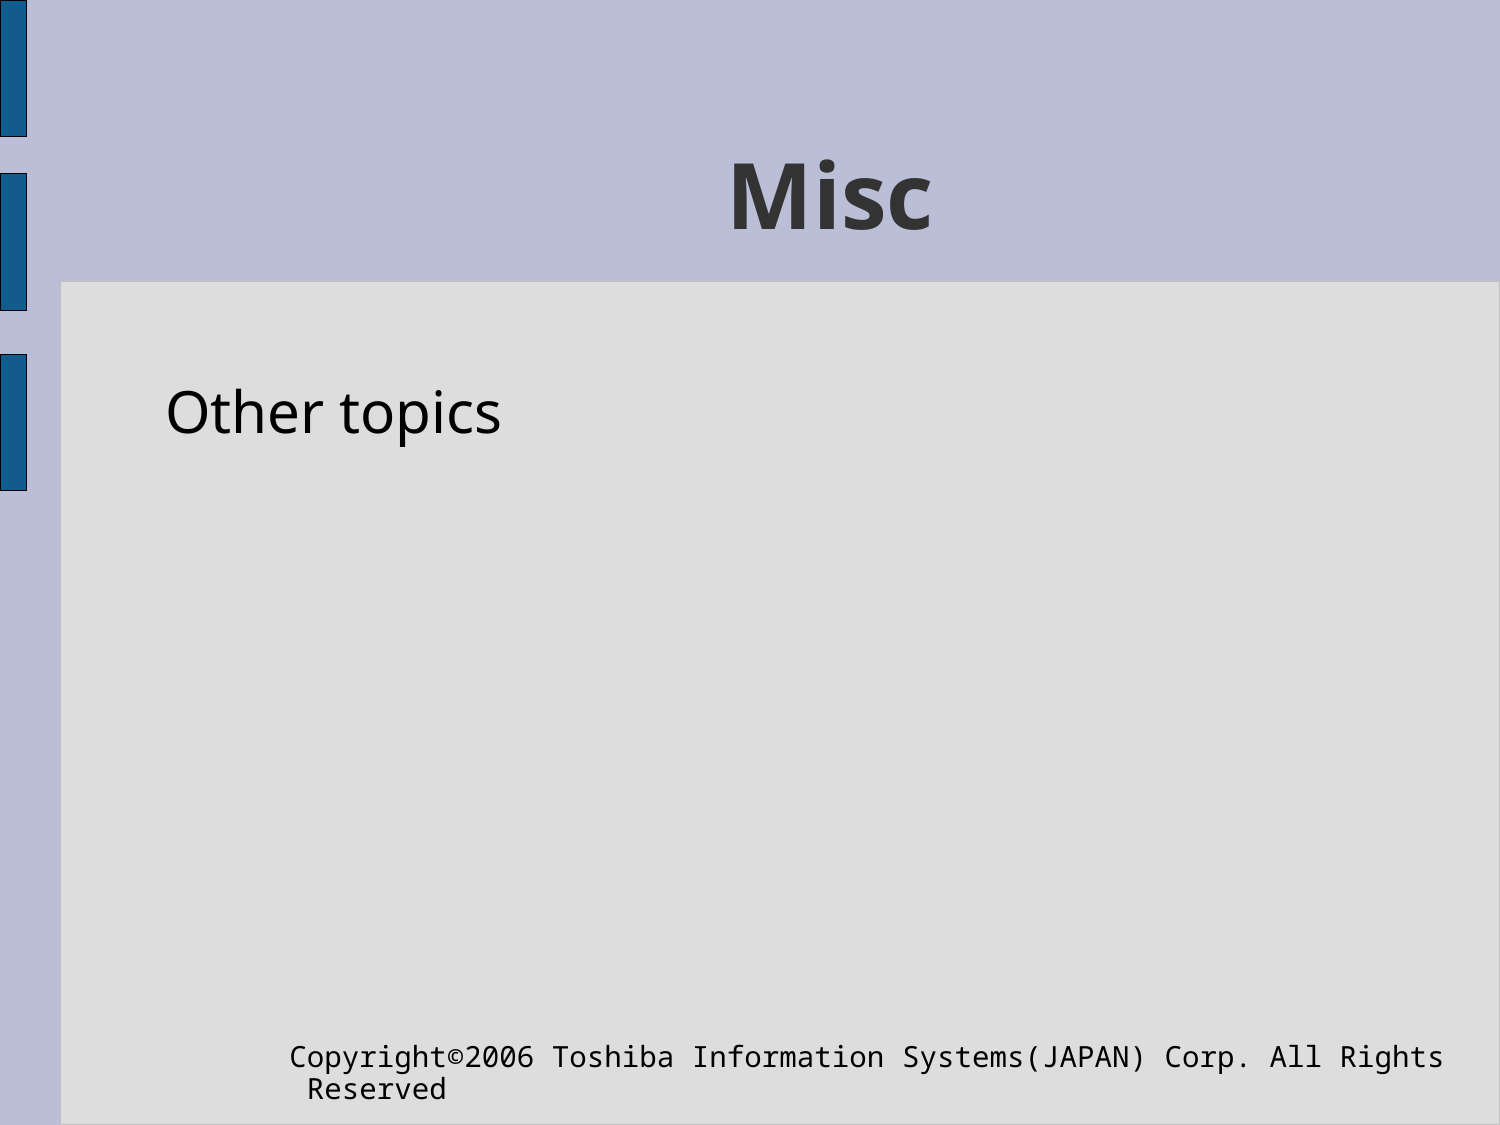

# Misc
Other topics
Copyright©2006 Toshiba Information Systems(JAPAN) Corp. All Rights Reserved